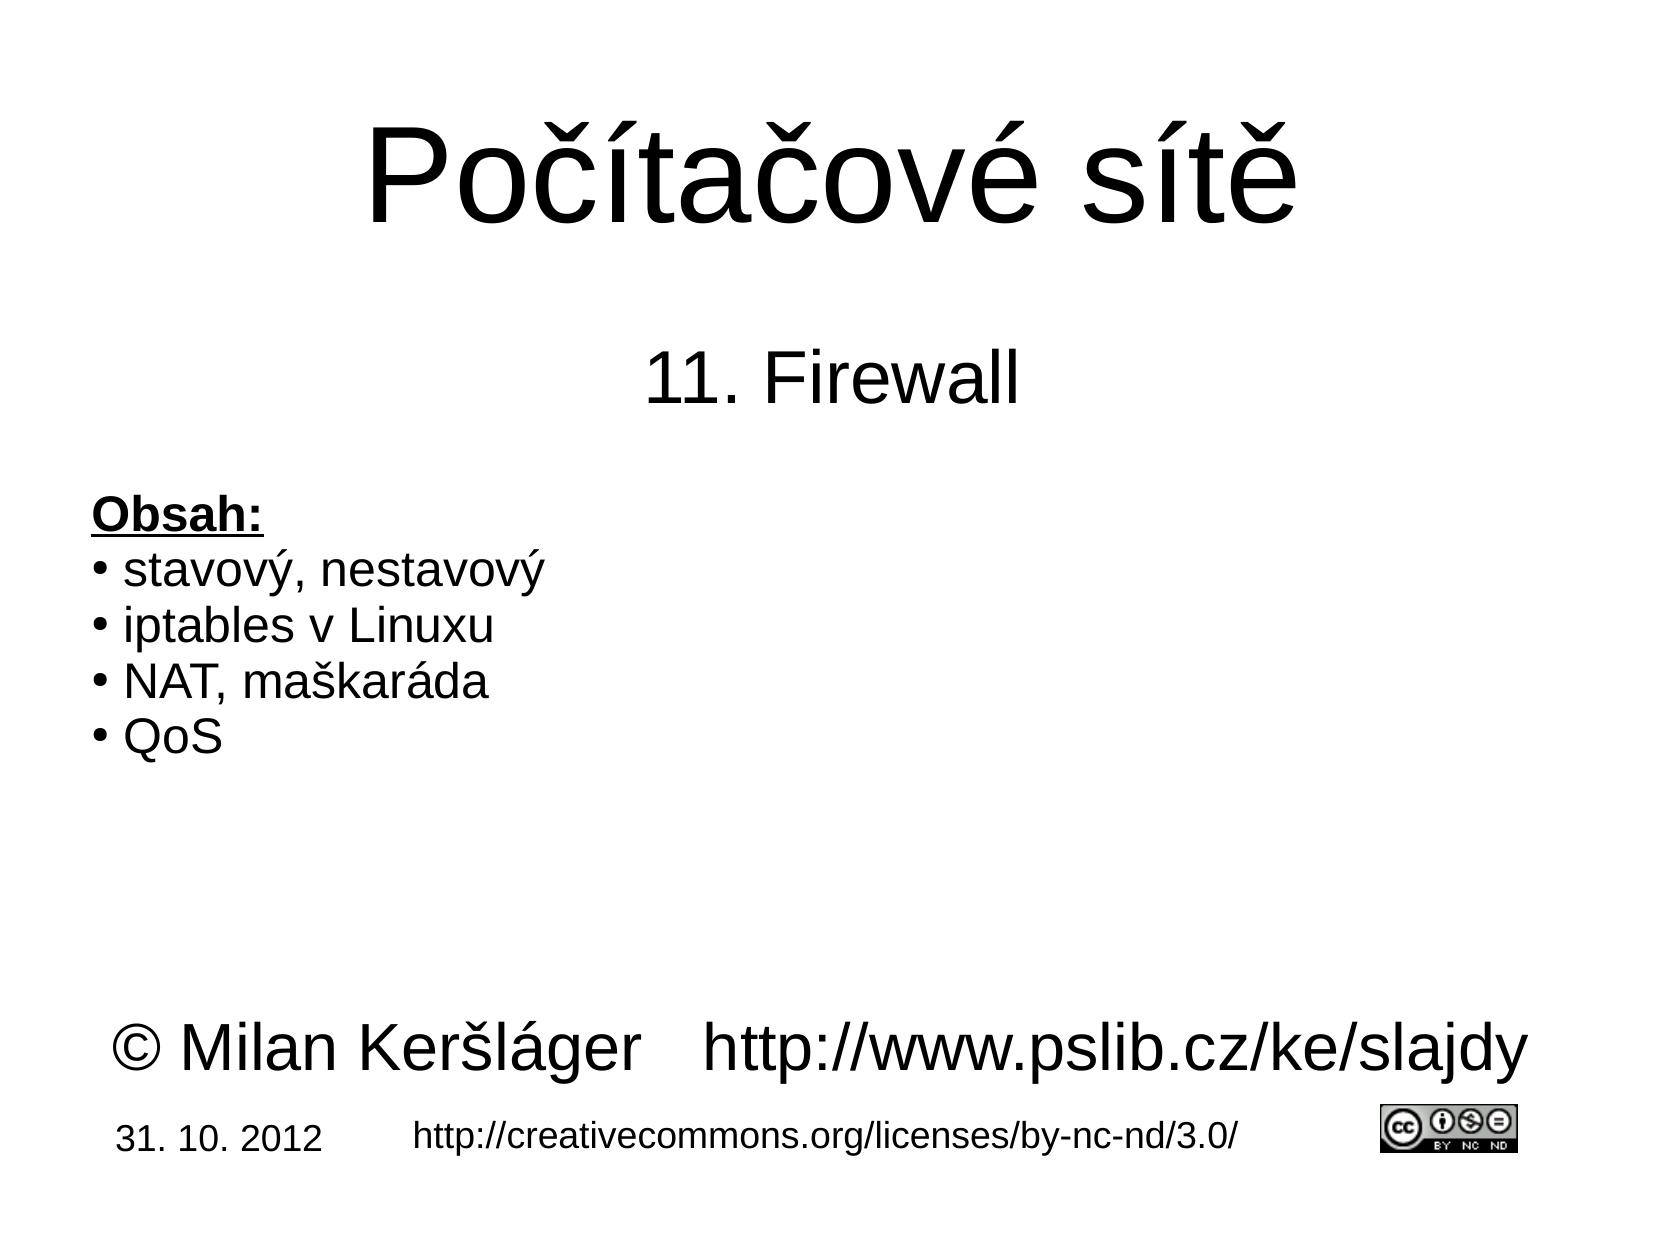

# Počítačové sítě 11. Firewall
Obsah:
 stavový, nestavový
 iptables v Linuxu
 NAT, maškaráda
 QoS
© Milan Keršláger	http://www.pslib.cz/ke/slajdy
http://creativecommons.org/licenses/by-nc-nd/3.0/
31. 10. 2012